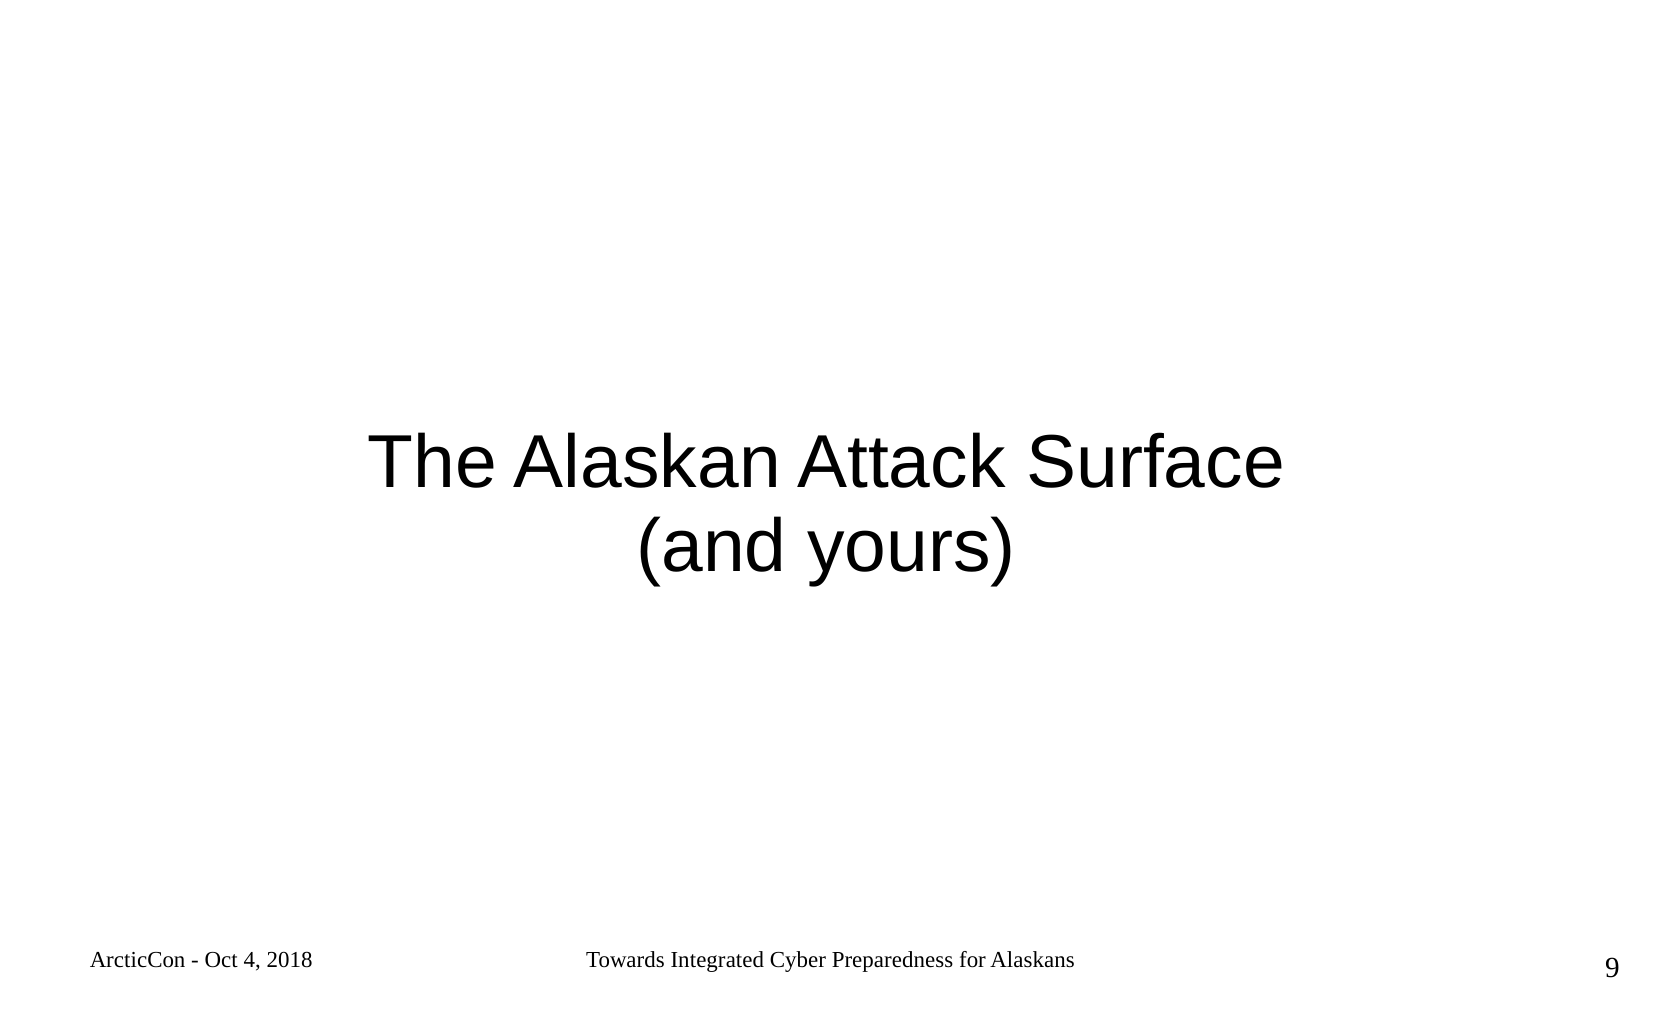

# The Alaskan Attack Surface
(and yours)